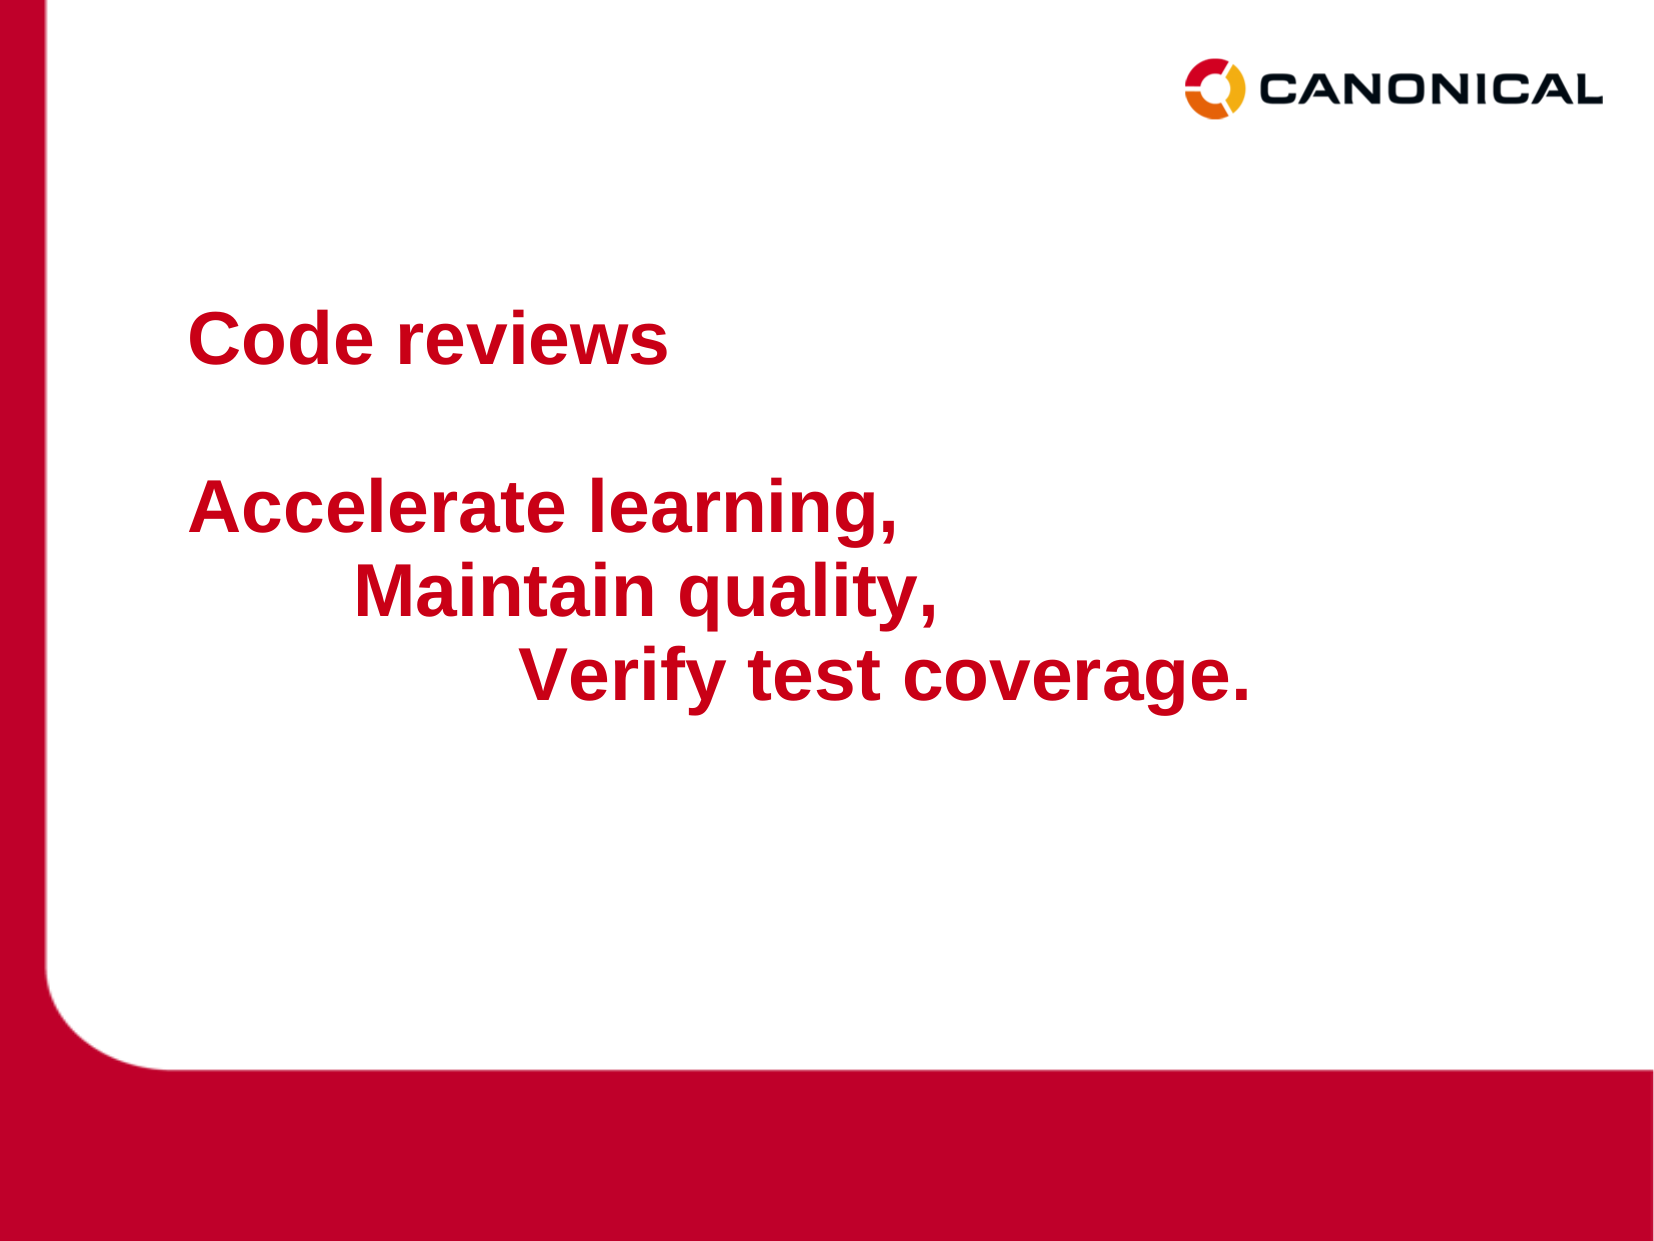

# Code reviews Accelerate learning, Maintain quality, Verify test coverage.